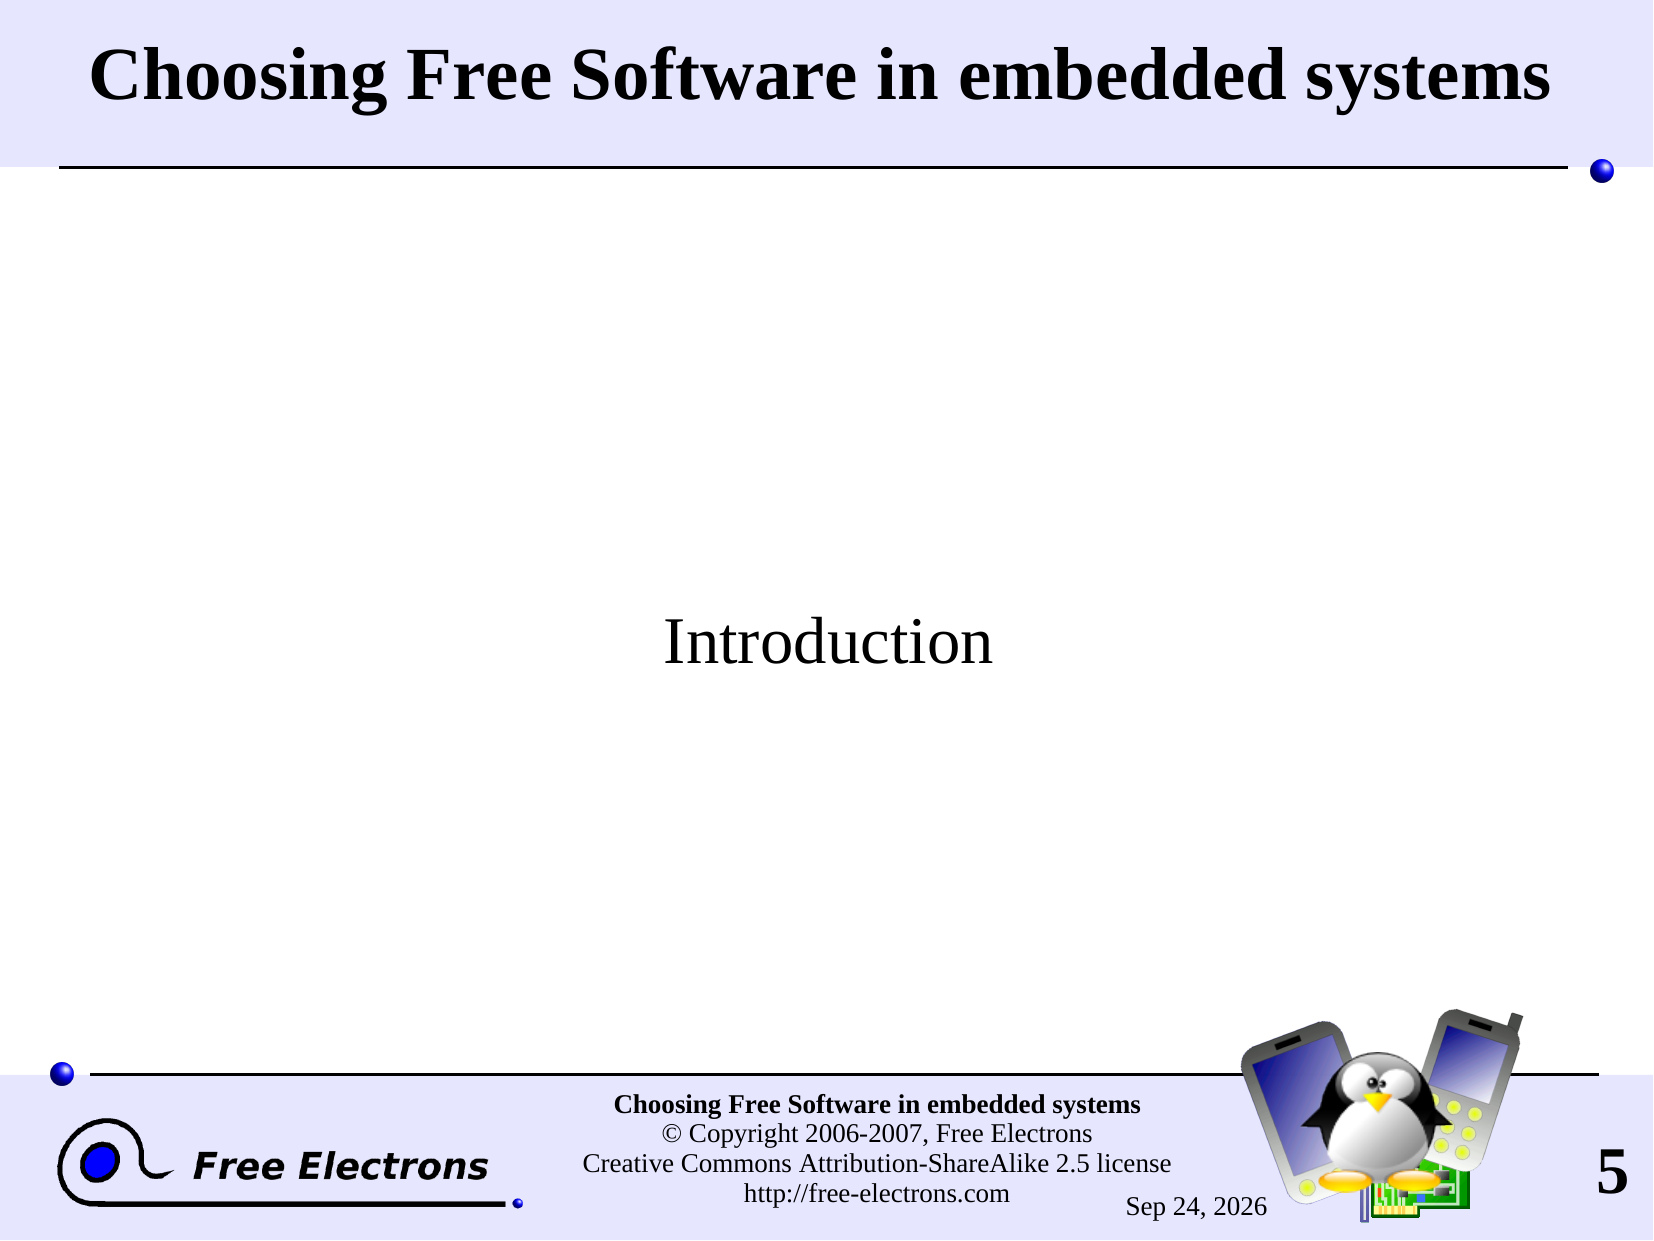

# Choosing Free Software in embedded systems
Introduction